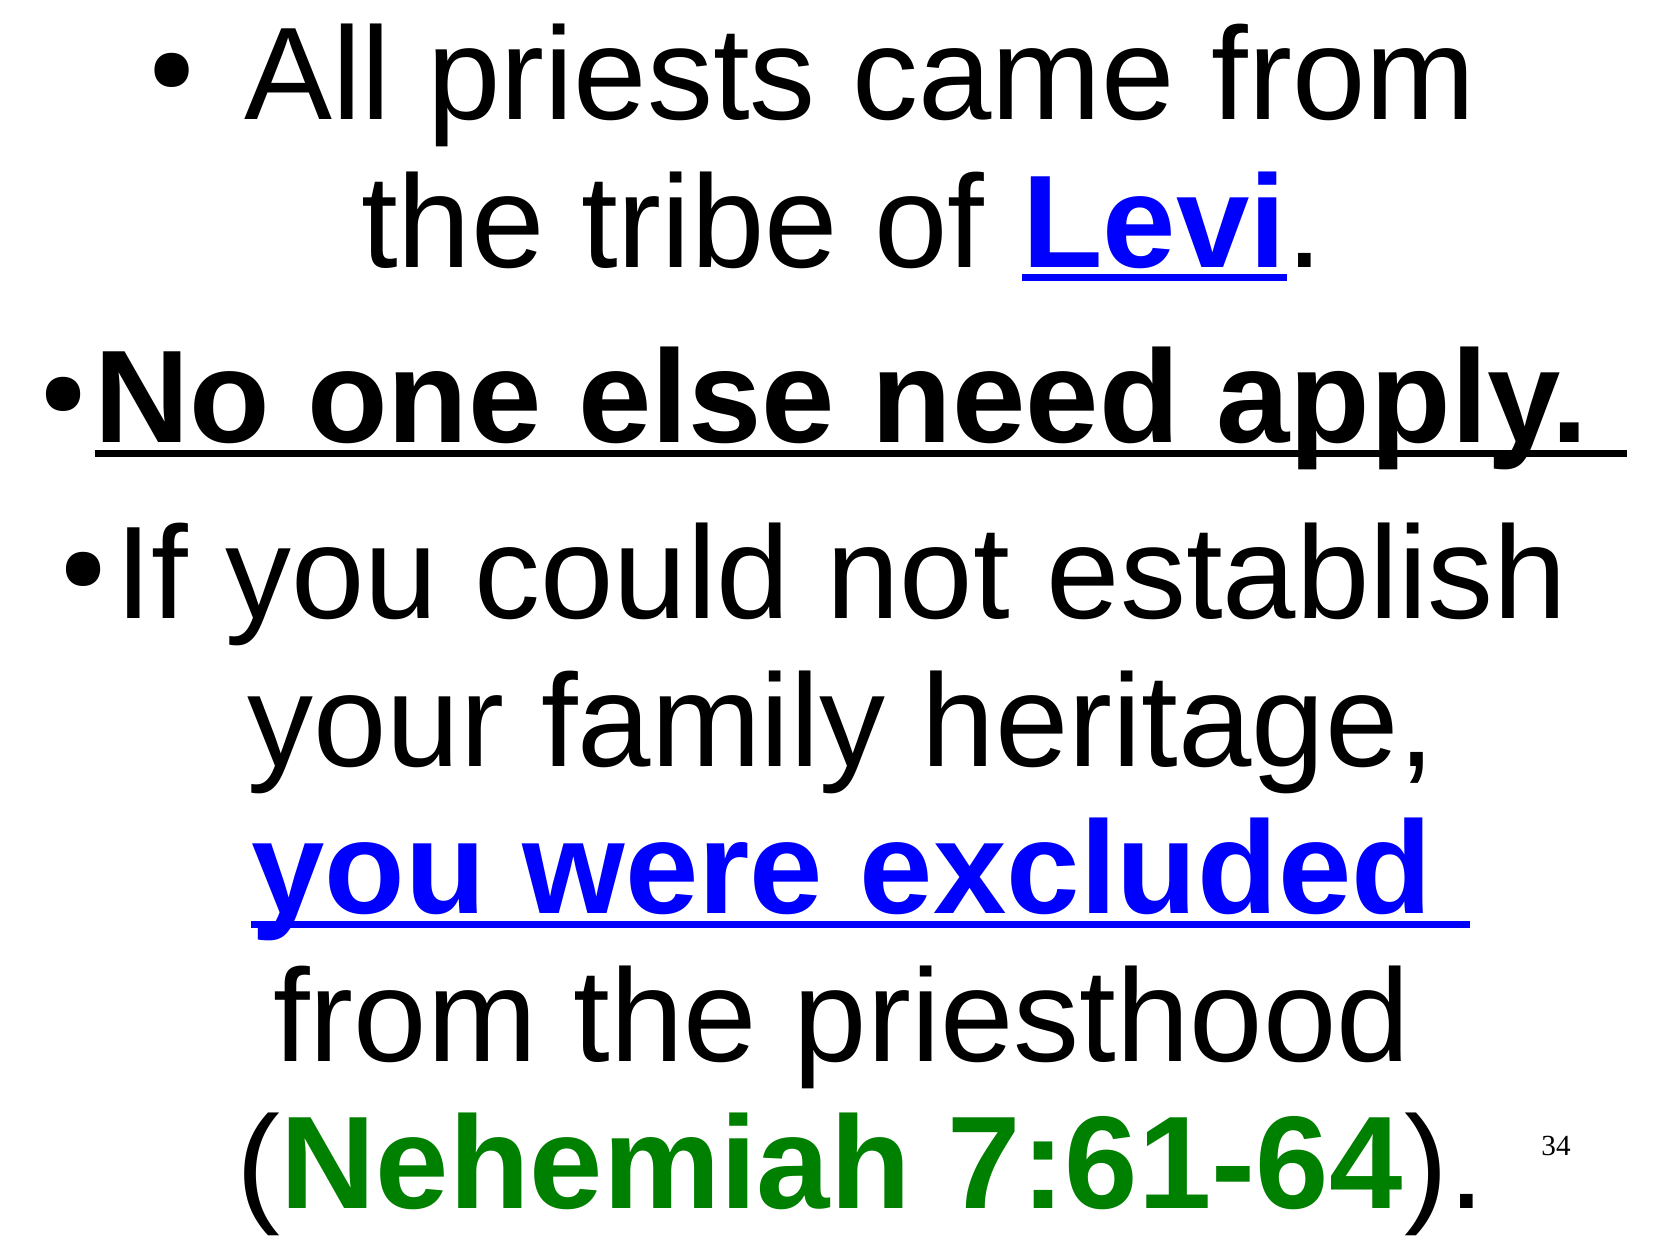

# All priests came from the tribe of Levi.
No one else need apply.
If you could not establish
your family heritage,
you were excluded
from the priesthood
(Nehemiah 7:61-64).
34